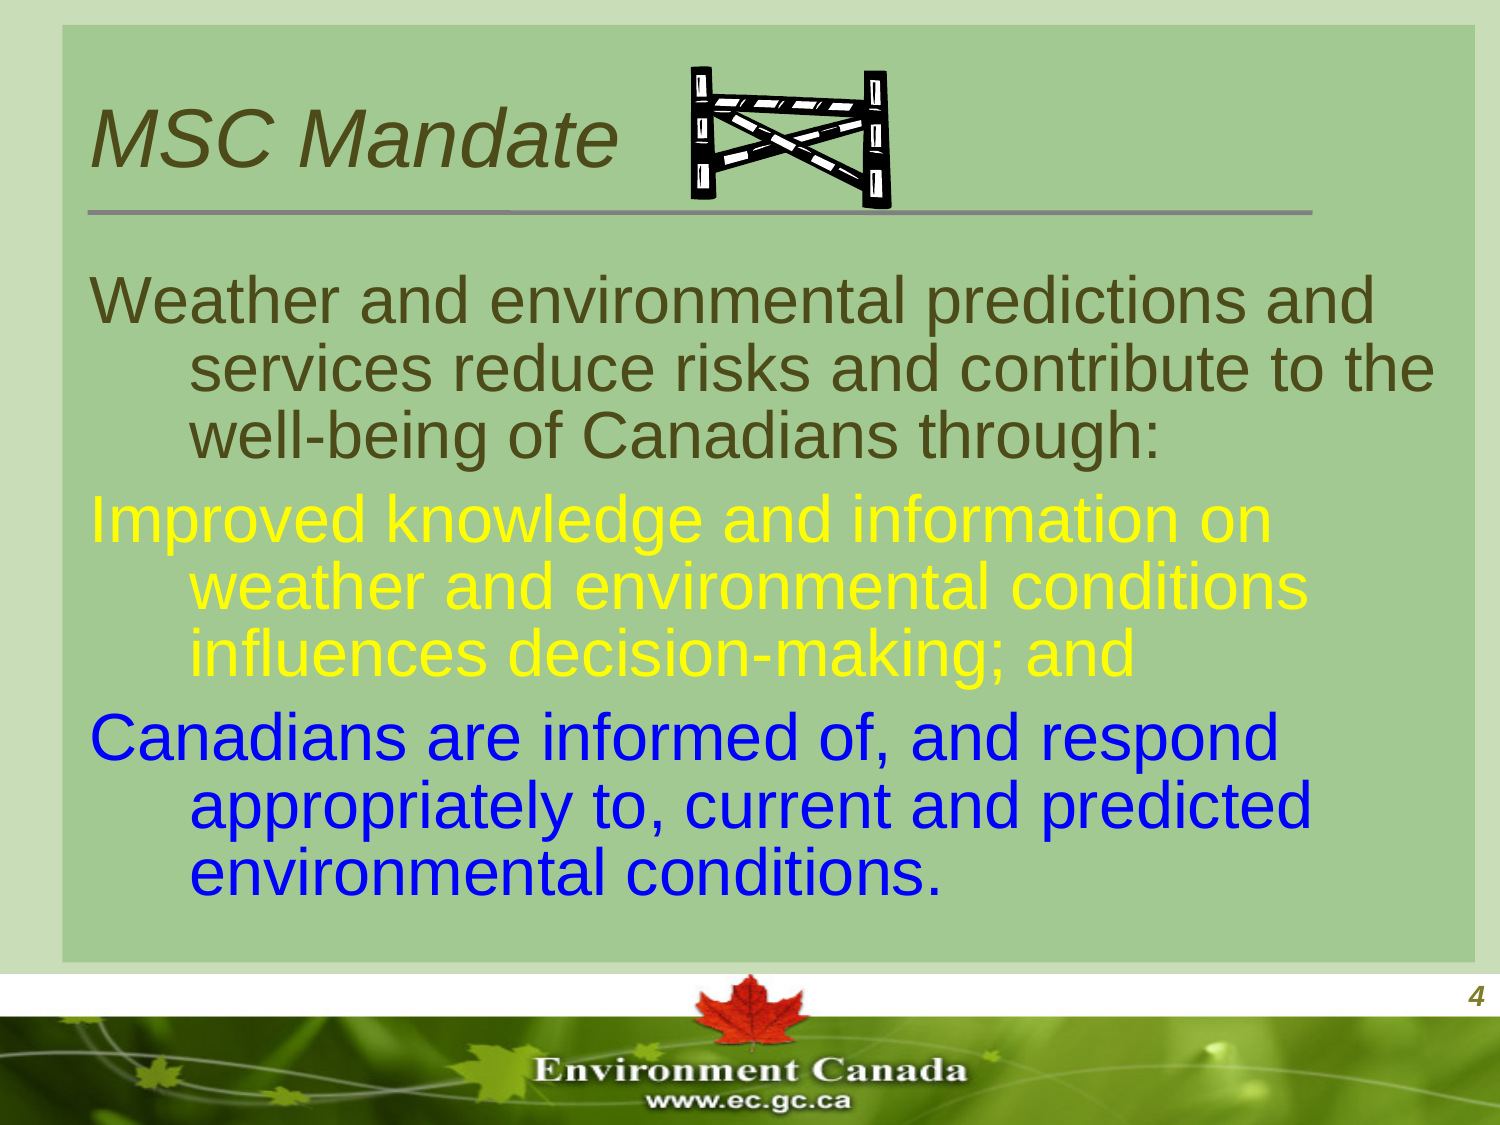

# MSC Mandate
Weather and environmental predictions and services reduce risks and contribute to the well-being of Canadians through:
Improved knowledge and information on weather and environmental conditions influences decision-making; and
Canadians are informed of, and respond appropriately to, current and predicted environmental conditions.
4